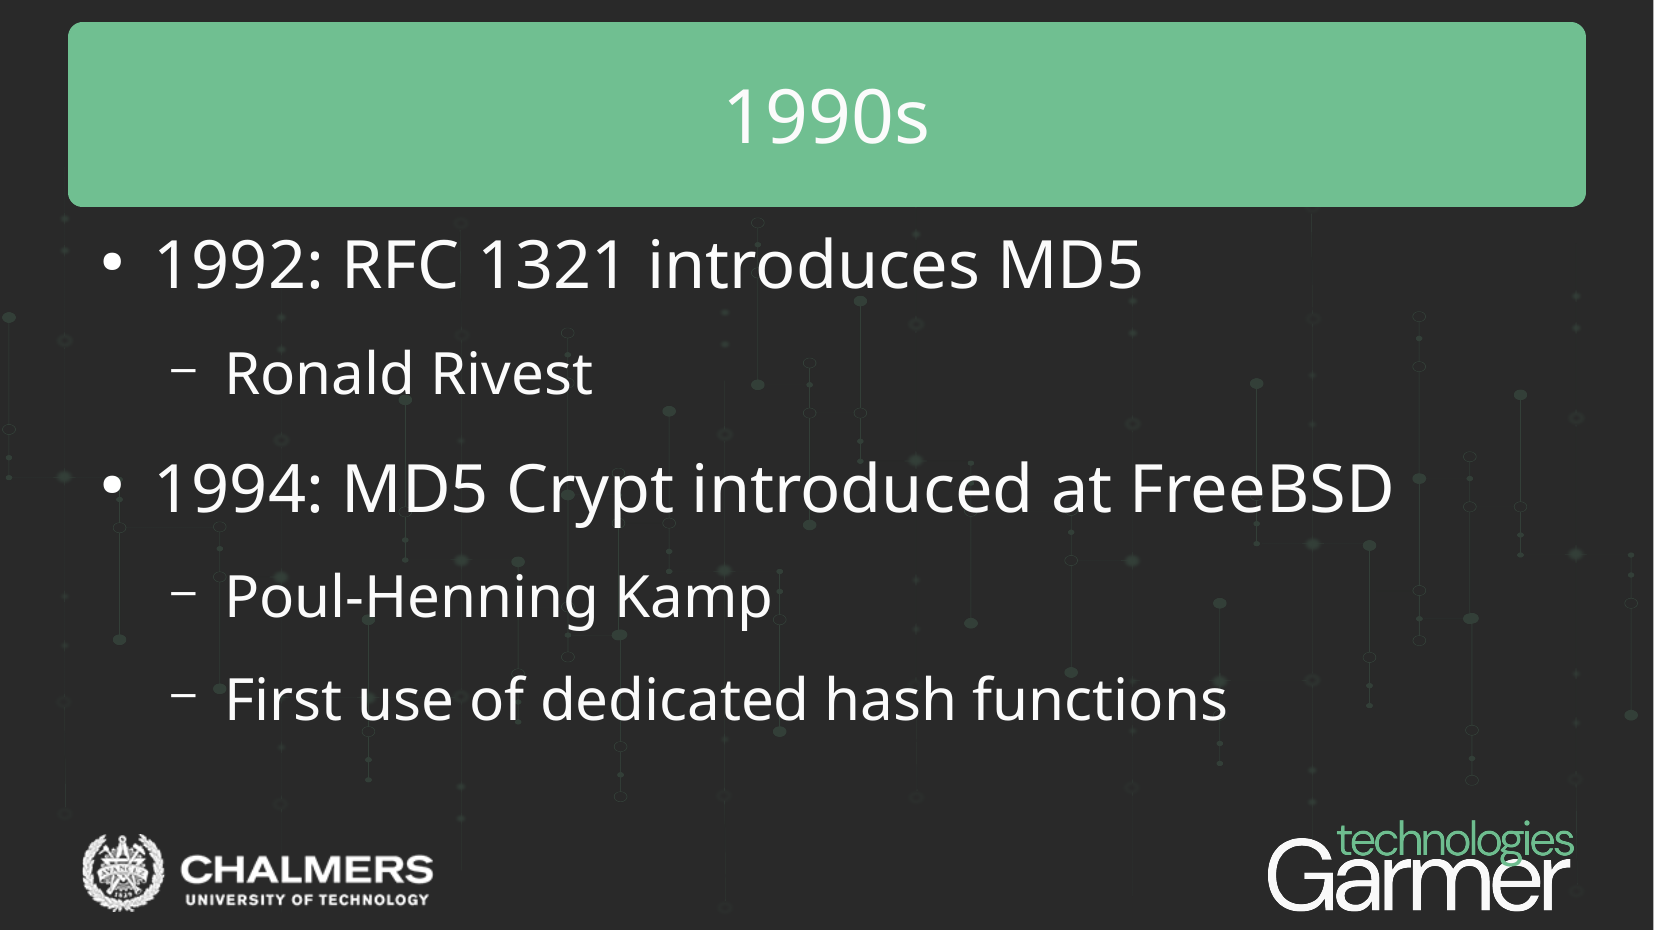

# 1990s
1992: RFC 1321 introduces MD5
Ronald Rivest
1994: MD5 Crypt introduced at FreeBSD
Poul-Henning Kamp
First use of dedicated hash functions